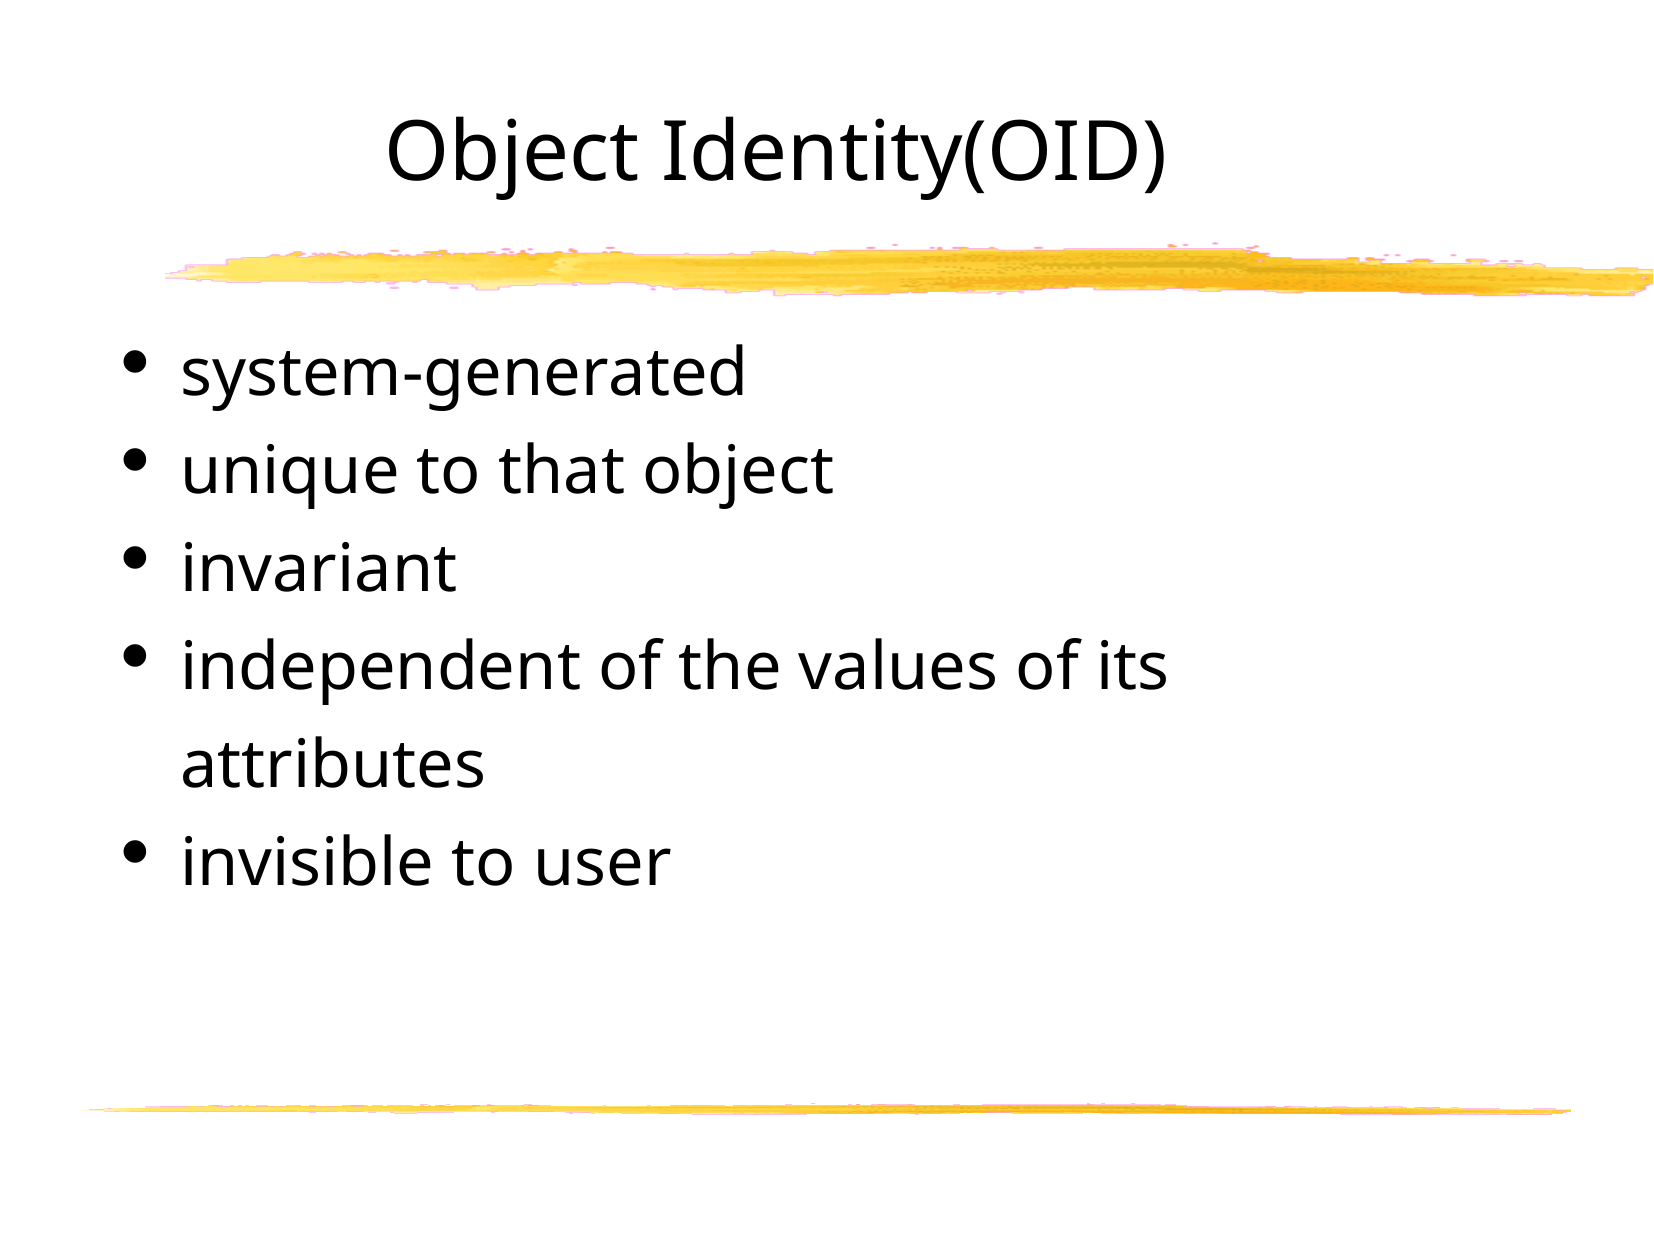

# Object Identity(OID)
system-generated
unique to that object
invariant
independent of the values of its
attributes
invisible to user